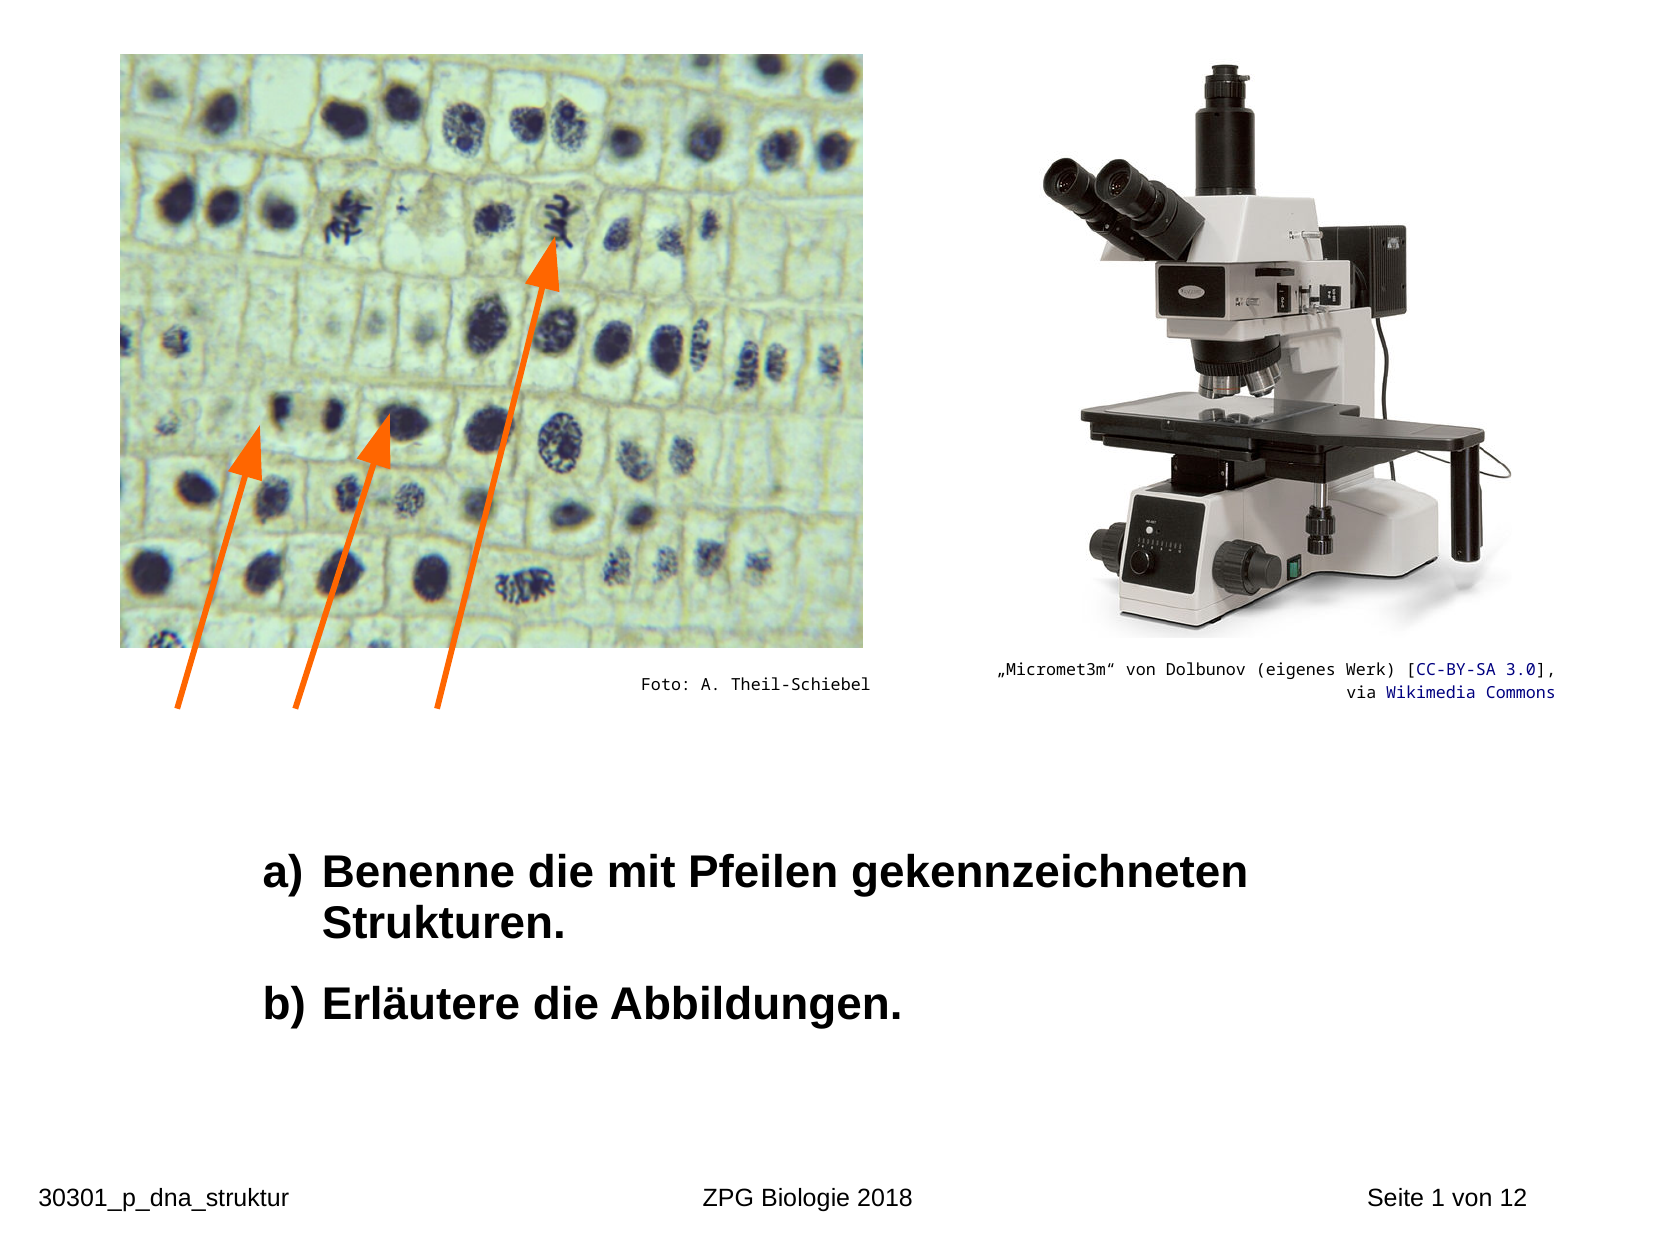

„Micromet3m“ von Dolbunov (eigenes Werk) [CC-BY-SA 3.0], via Wikimedia Commons
Foto: A. Theil-Schiebel
Benenne die mit Pfeilen gekennzeichneten Strukturen.
Erläutere die Abbildungen.
30301_p_dna_struktur						ZPG Biologie 2018							Seite 1 von 12